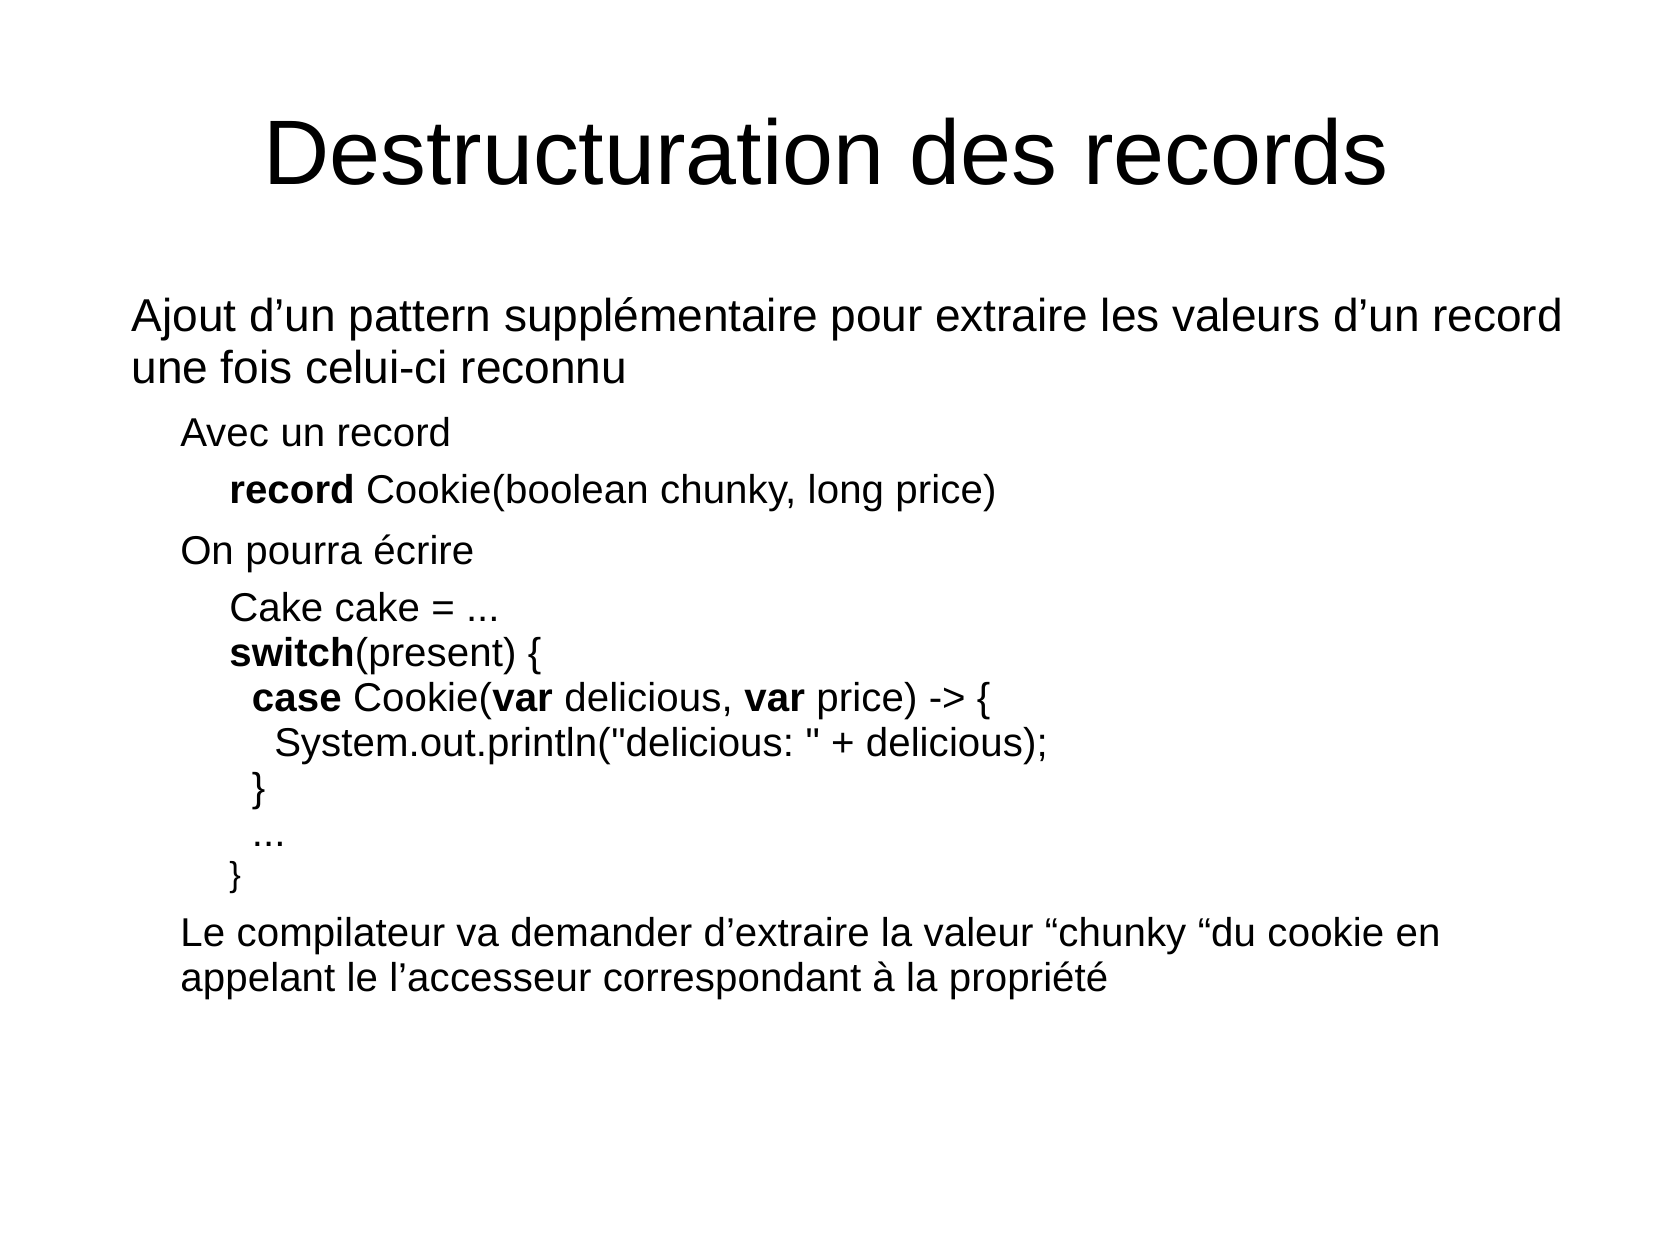

# Destructuration des records
Ajout d’un pattern supplémentaire pour extraire les valeurs d’un record une fois celui-ci reconnu
Avec un record
record Cookie(boolean chunky, long price)
On pourra écrire
Cake cake = ...
switch(present) {
 case Cookie(var delicious, var price) -> {
 System.out.println("delicious: " + delicious);
 }
 ...
}
Le compilateur va demander d’extraire la valeur “chunky “du cookie en appelant le l’accesseur correspondant à la propriété